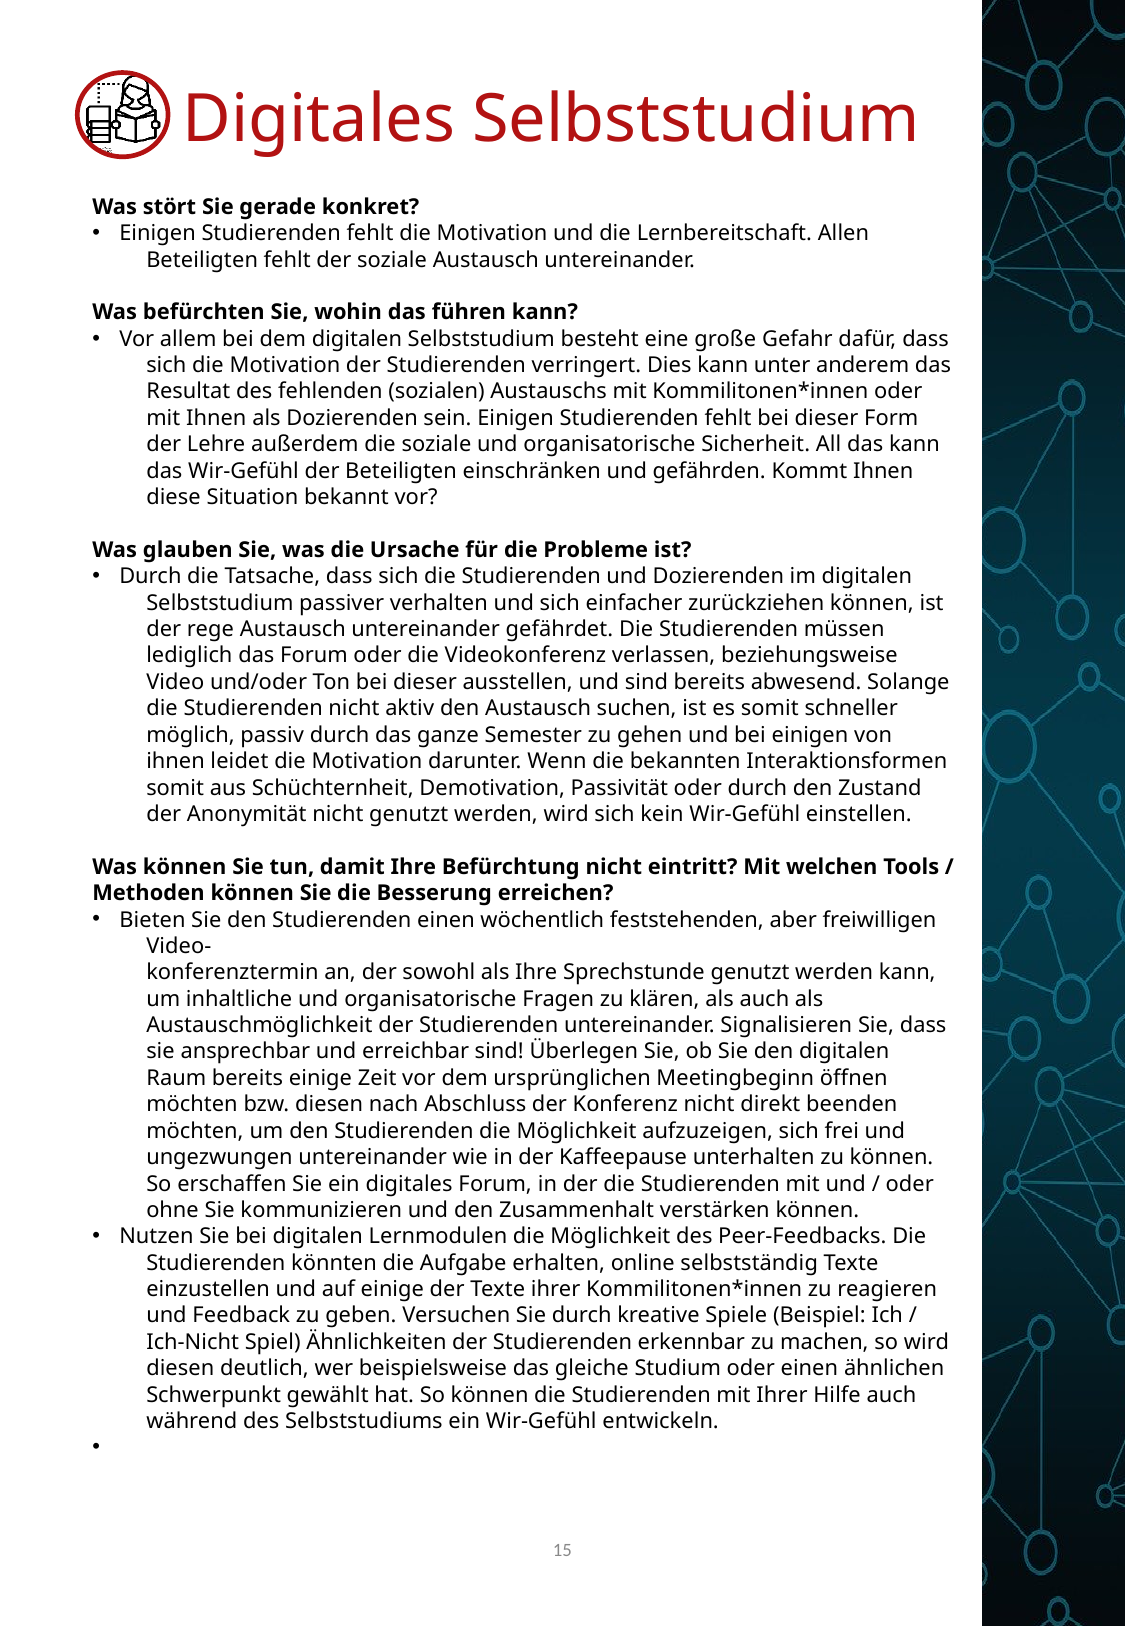

# Digitales Selbststudium
Was stört Sie gerade konkret?
Einigen Studierenden fehlt die Motivation und die Lernbereitschaft. Allen Beteiligten fehlt der soziale Austausch untereinander.
Was befürchten Sie, wohin das führen kann?
Vor allem bei dem digitalen Selbststudium besteht eine große Gefahr dafür, dass sich die Motivation der Studierenden verringert. Dies kann unter anderem das Resultat des fehlenden (sozialen) Austauschs mit Kommilitonen*innen oder mit Ihnen als Dozierenden sein. Einigen Studierenden fehlt bei dieser Form der Lehre außerdem die soziale und organisatorische Sicherheit. All das kann das Wir-Gefühl der Beteiligten einschränken und gefährden. Kommt Ihnen diese Situation bekannt vor?
Was glauben Sie, was die Ursache für die Probleme ist?
Durch die Tatsache, dass sich die Studierenden und Dozierenden im digitalen Selbststudium passiver verhalten und sich einfacher zurückziehen können, ist der rege Austausch untereinander gefährdet. Die Studierenden müssen lediglich das Forum oder die Videokonferenz verlassen, beziehungsweise Video und/oder Ton bei dieser ausstellen, und sind bereits abwesend. Solange die Studierenden nicht aktiv den Austausch suchen, ist es somit schneller möglich, passiv durch das ganze Semester zu gehen und bei einigen von ihnen leidet die Motivation darunter. Wenn die bekannten Interaktionsformen somit aus Schüchternheit, Demotivation, Passivität oder durch den Zustand der Anonymität nicht genutzt werden, wird sich kein Wir-Gefühl einstellen.
Was können Sie tun, damit Ihre Befürchtung nicht eintritt? Mit welchen Tools / Methoden können Sie die Besserung erreichen?
Bieten Sie den Studierenden einen wöchentlich feststehenden, aber freiwilligen Video-
konferenztermin an, der sowohl als Ihre Sprechstunde genutzt werden kann, um inhaltliche und organisatorische Fragen zu klären, als auch als Austauschmöglichkeit der Studierenden untereinander. Signalisieren Sie, dass sie ansprechbar und erreichbar sind! Überlegen Sie, ob Sie den digitalen Raum bereits einige Zeit vor dem ursprünglichen Meetingbeginn öffnen möchten bzw. diesen nach Abschluss der Konferenz nicht direkt beenden möchten, um den Studierenden die Möglichkeit aufzuzeigen, sich frei und ungezwungen untereinander wie in der Kaffeepause unterhalten zu können. So erschaffen Sie ein digitales Forum, in der die Studierenden mit und / oder ohne Sie kommunizieren und den Zusammenhalt verstärken können.
Nutzen Sie bei digitalen Lernmodulen die Möglichkeit des Peer-Feedbacks. Die Studierenden könnten die Aufgabe erhalten, online selbstständig Texte einzustellen und auf einige der Texte ihrer Kommilitonen*innen zu reagieren und Feedback zu geben. Versuchen Sie durch kreative Spiele (Beispiel: Ich / Ich-Nicht Spiel) Ähnlichkeiten der Studierenden erkennbar zu machen, so wird diesen deutlich, wer beispielsweise das gleiche Studium oder einen ähnlichen Schwerpunkt gewählt hat. So können die Studierenden mit Ihrer Hilfe auch während des Selbststudiums ein Wir-Gefühl entwickeln.
15